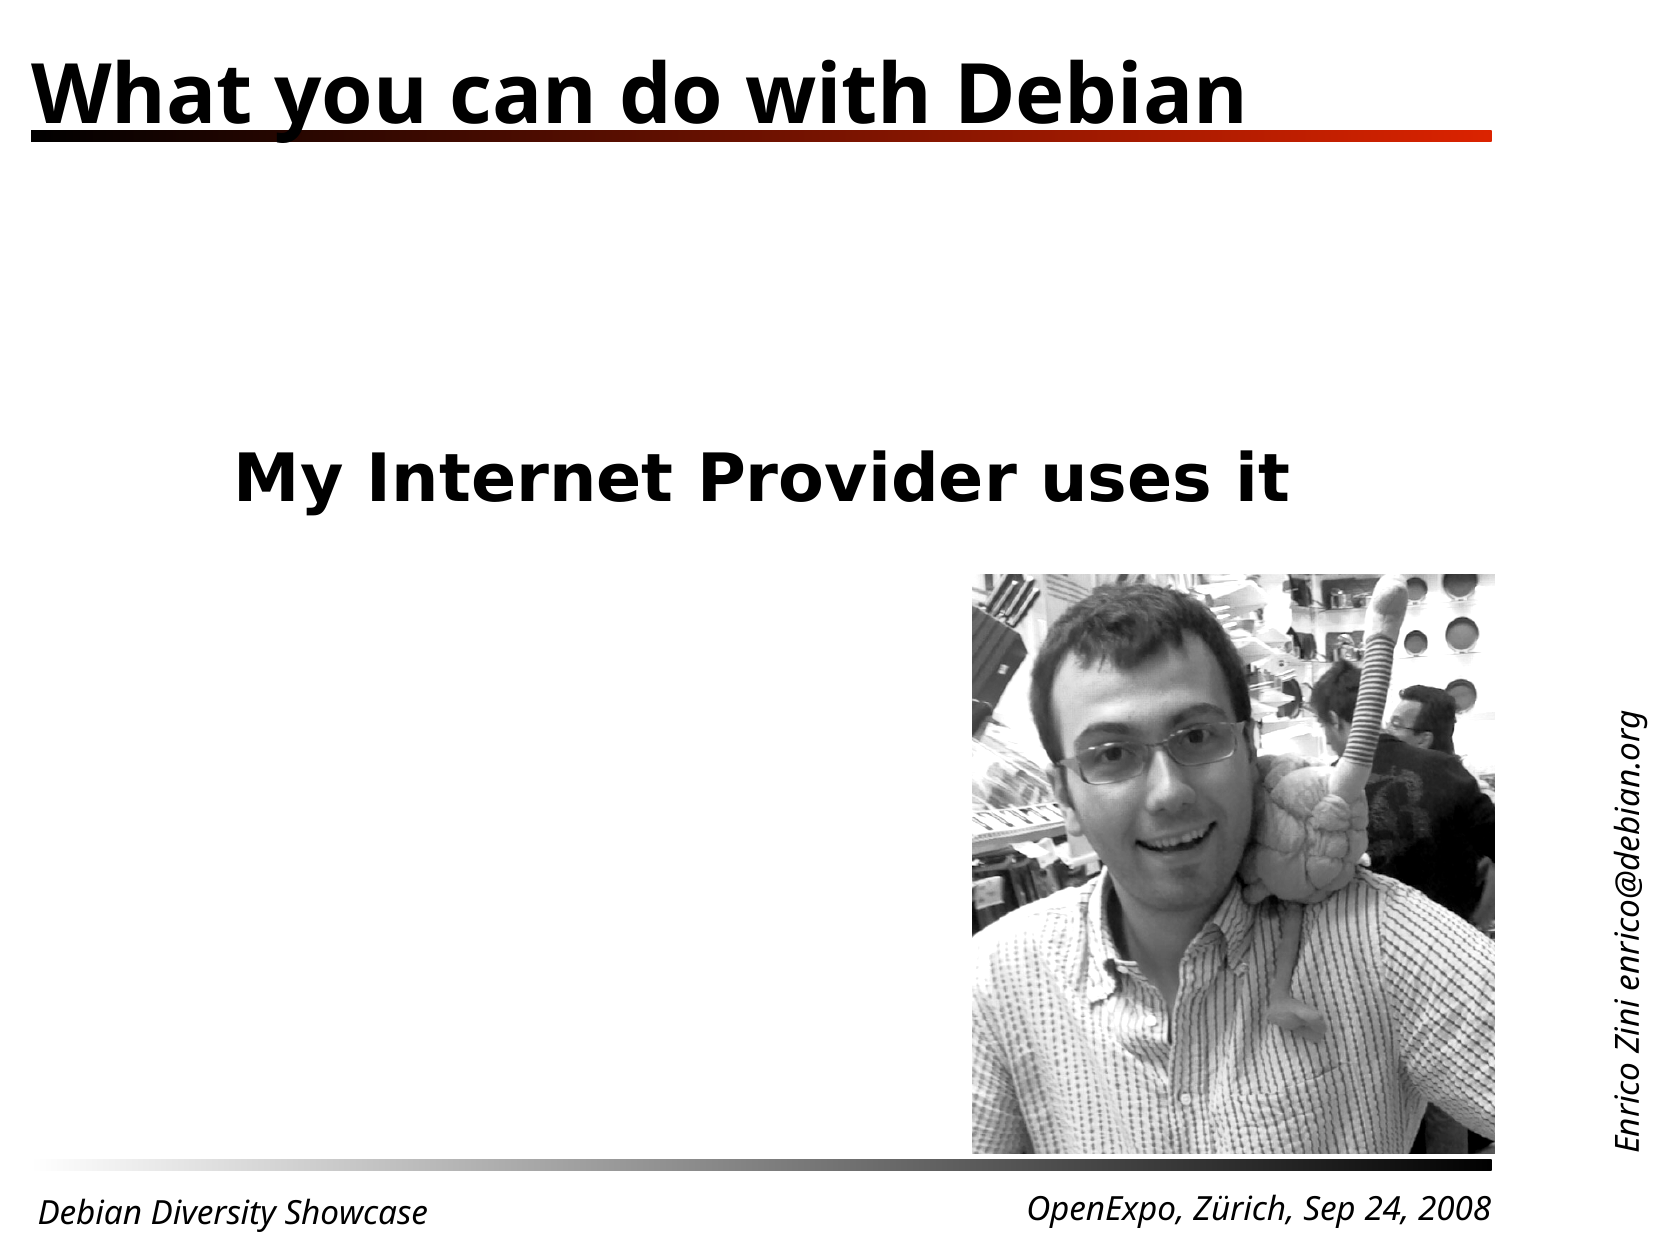

What you can do with Debian
My Internet Provider uses it